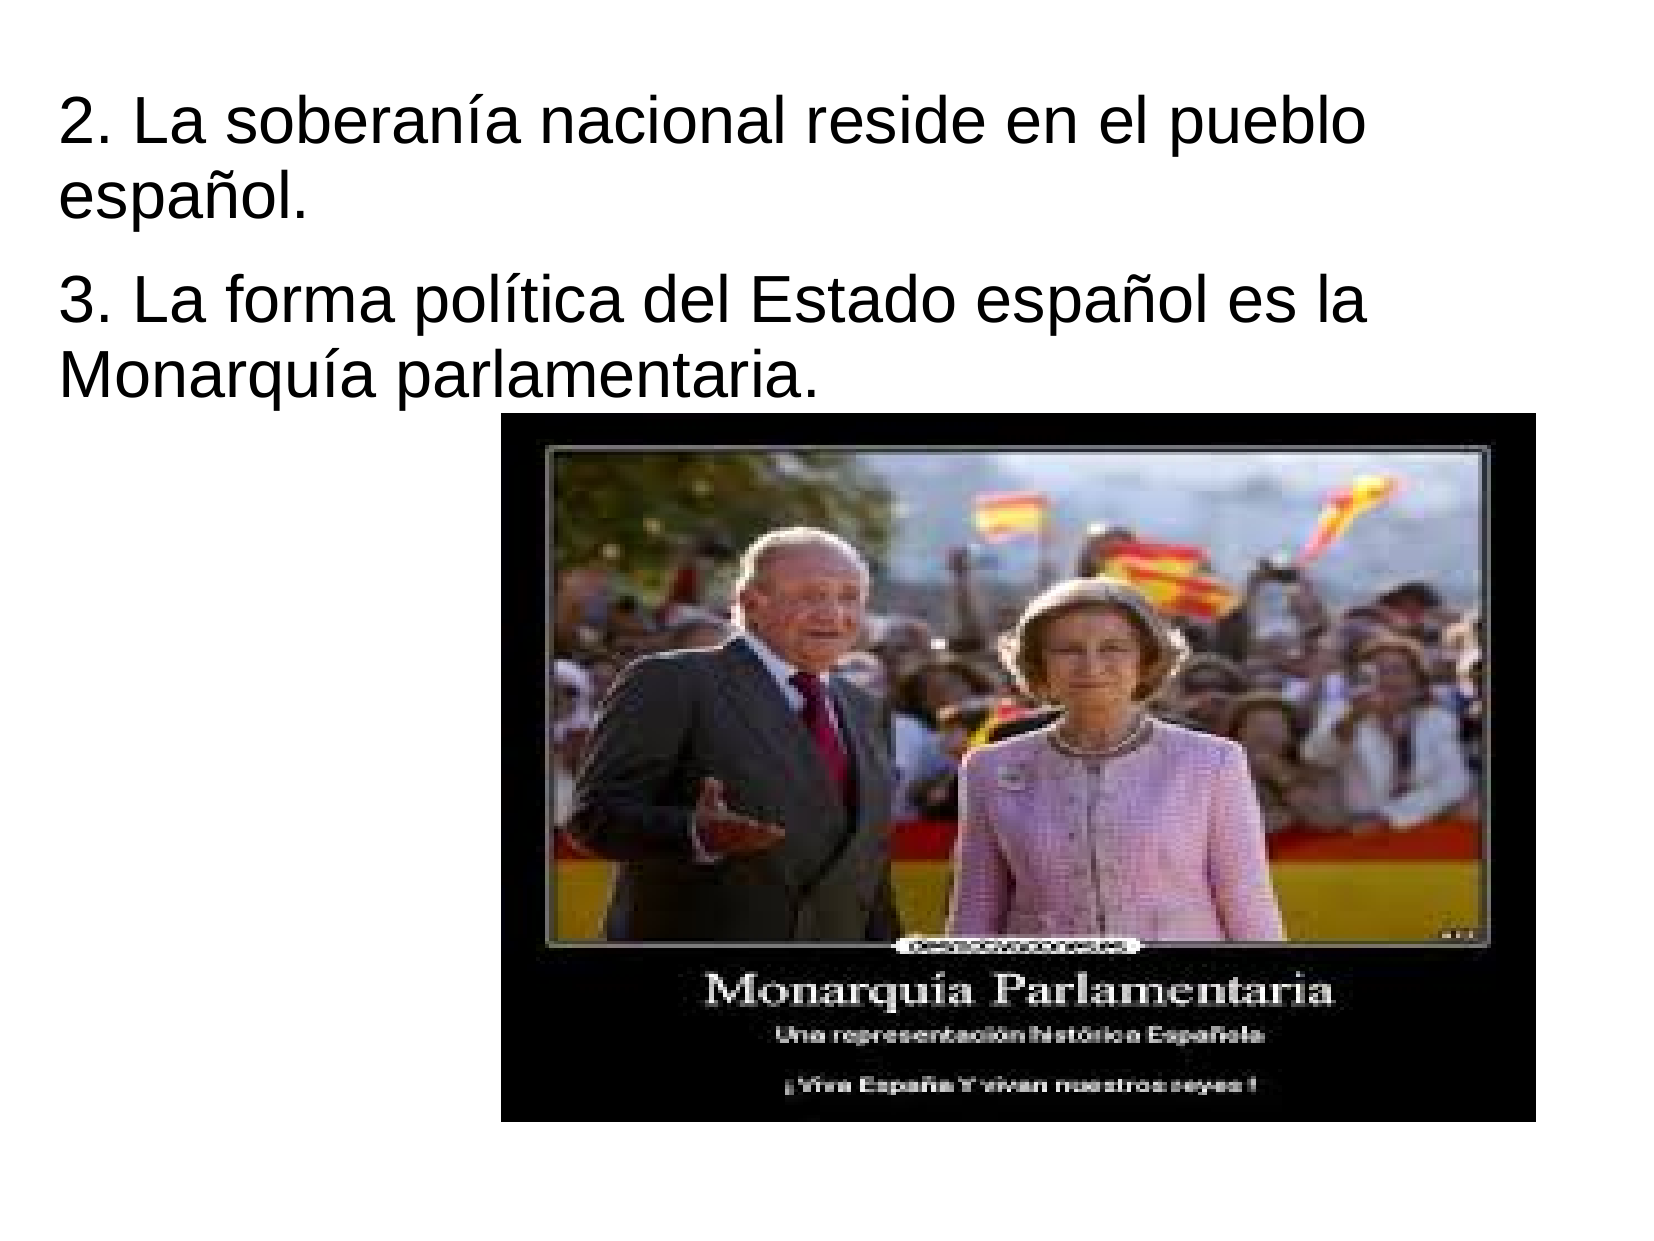

2. La soberanía nacional reside en el pueblo español.
3. La forma política del Estado español es la Monarquía parlamentaria.
#